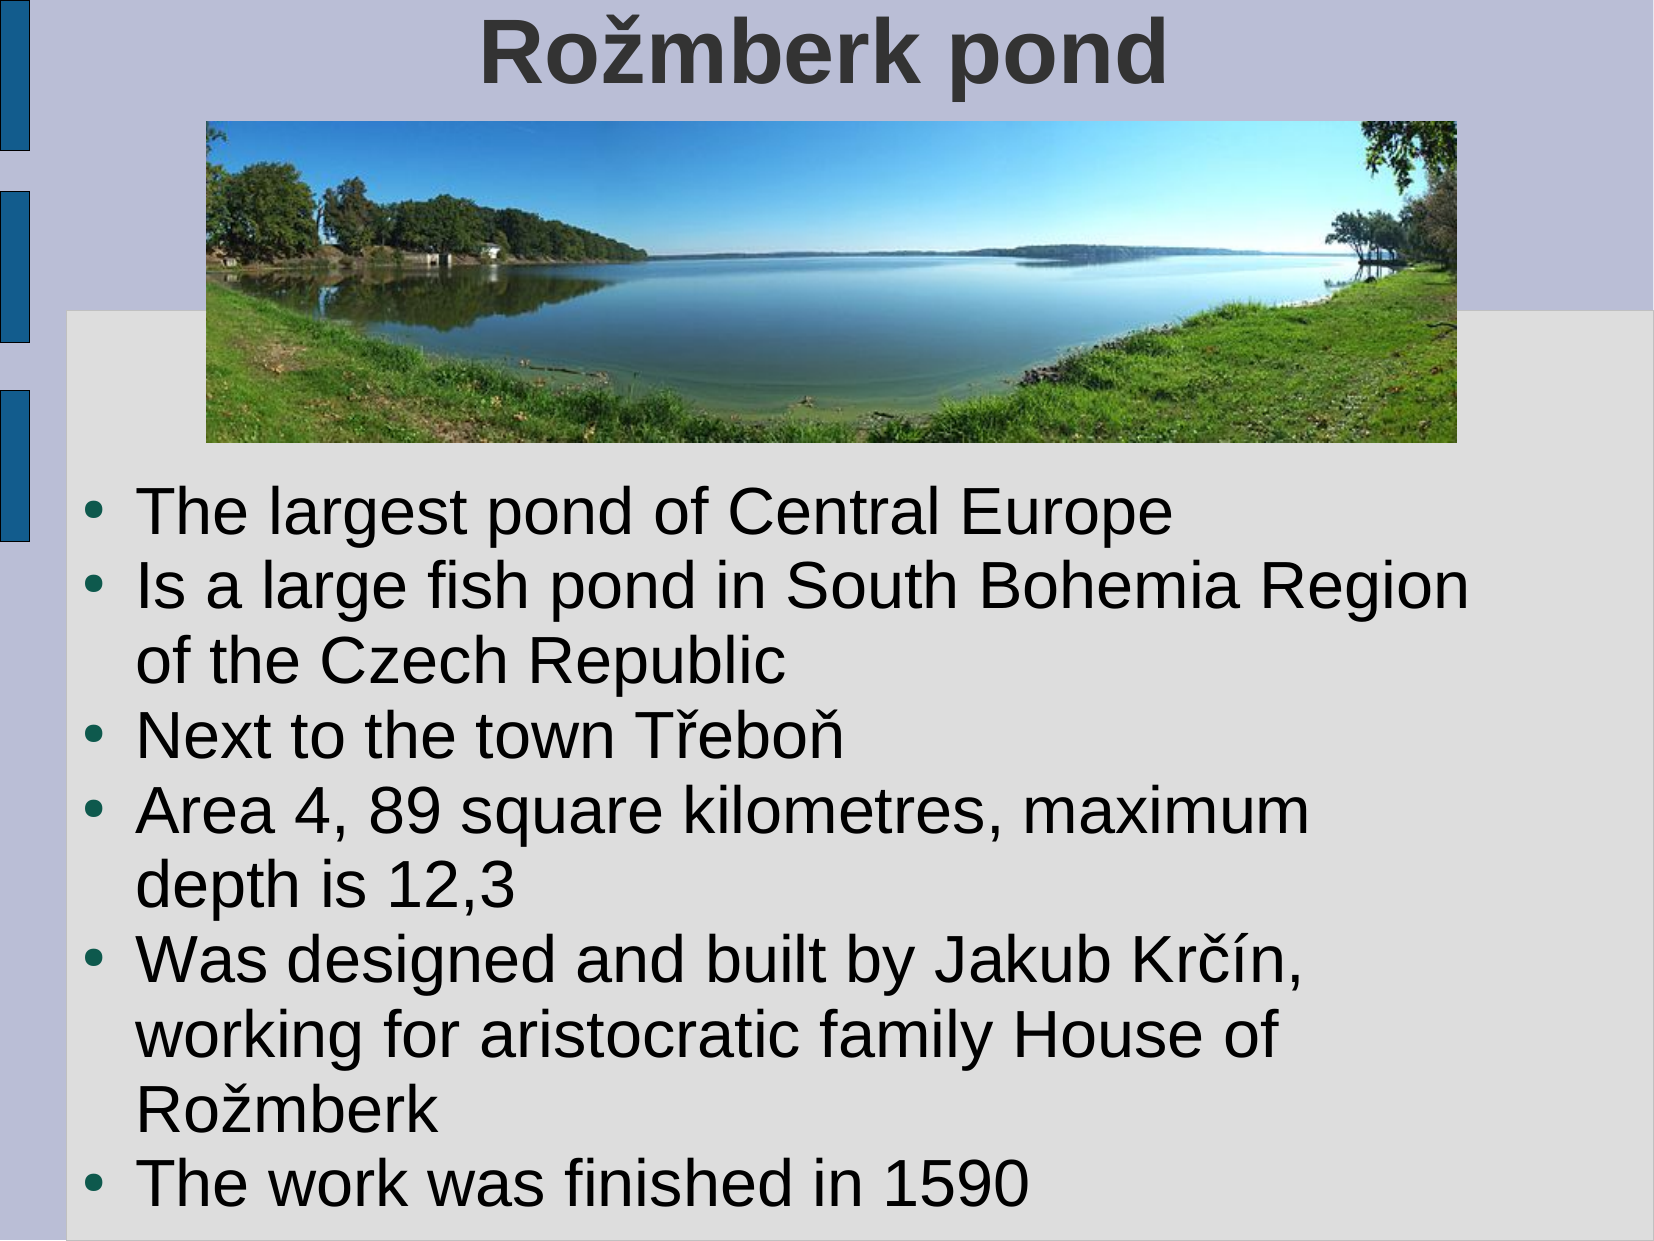

# Rožmberk pond
The largest pond of Central Europe
Is a large fish pond in South Bohemia Region of the Czech Republic
Next to the town Třeboň
Area 4, 89 square kilometres, maximum depth is 12,3
Was designed and built by Jakub Krčín, working for aristocratic family House of Rožmberk
The work was finished in 1590